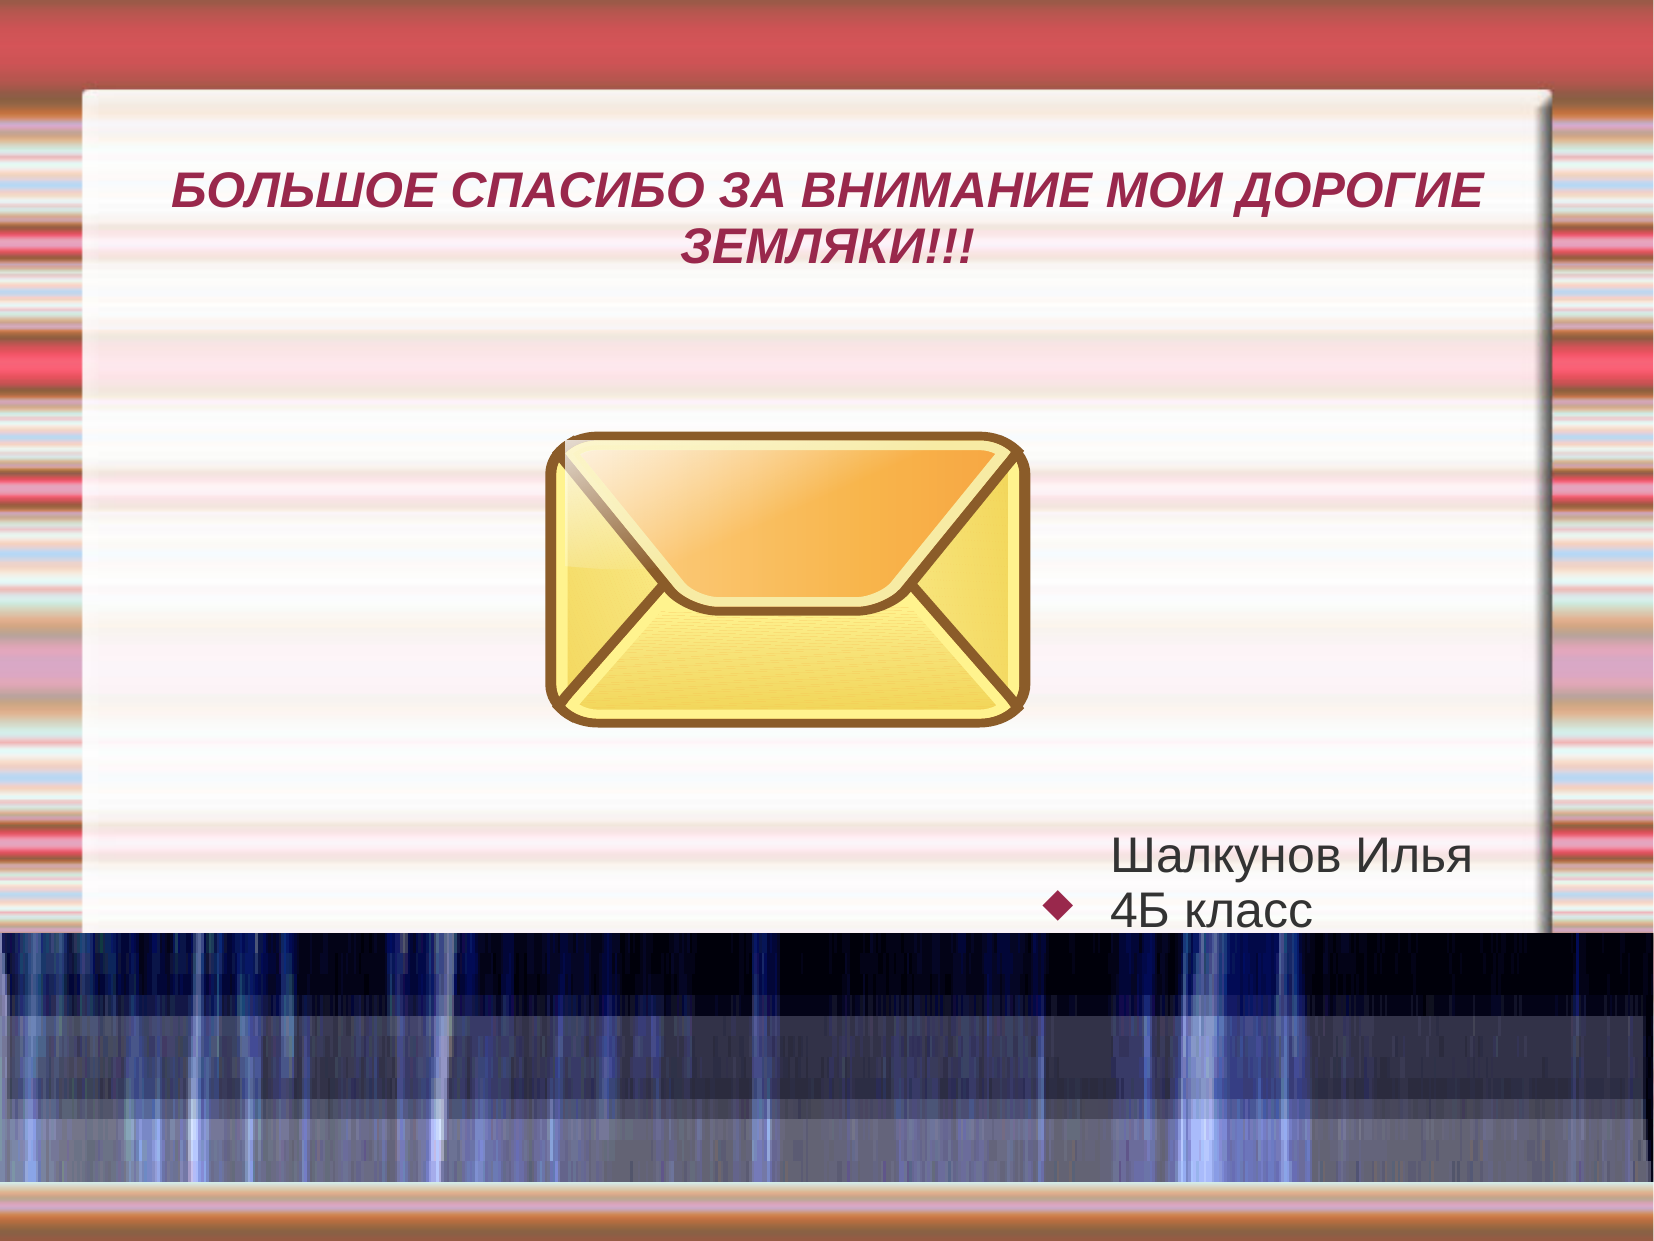

# БОЛЬШОЕ СПАСИБО ЗА ВНИМАНИЕ МОИ ДОРОГИЕ ЗЕМЛЯКИ!!!
Шалкунов Илья
4Б класс